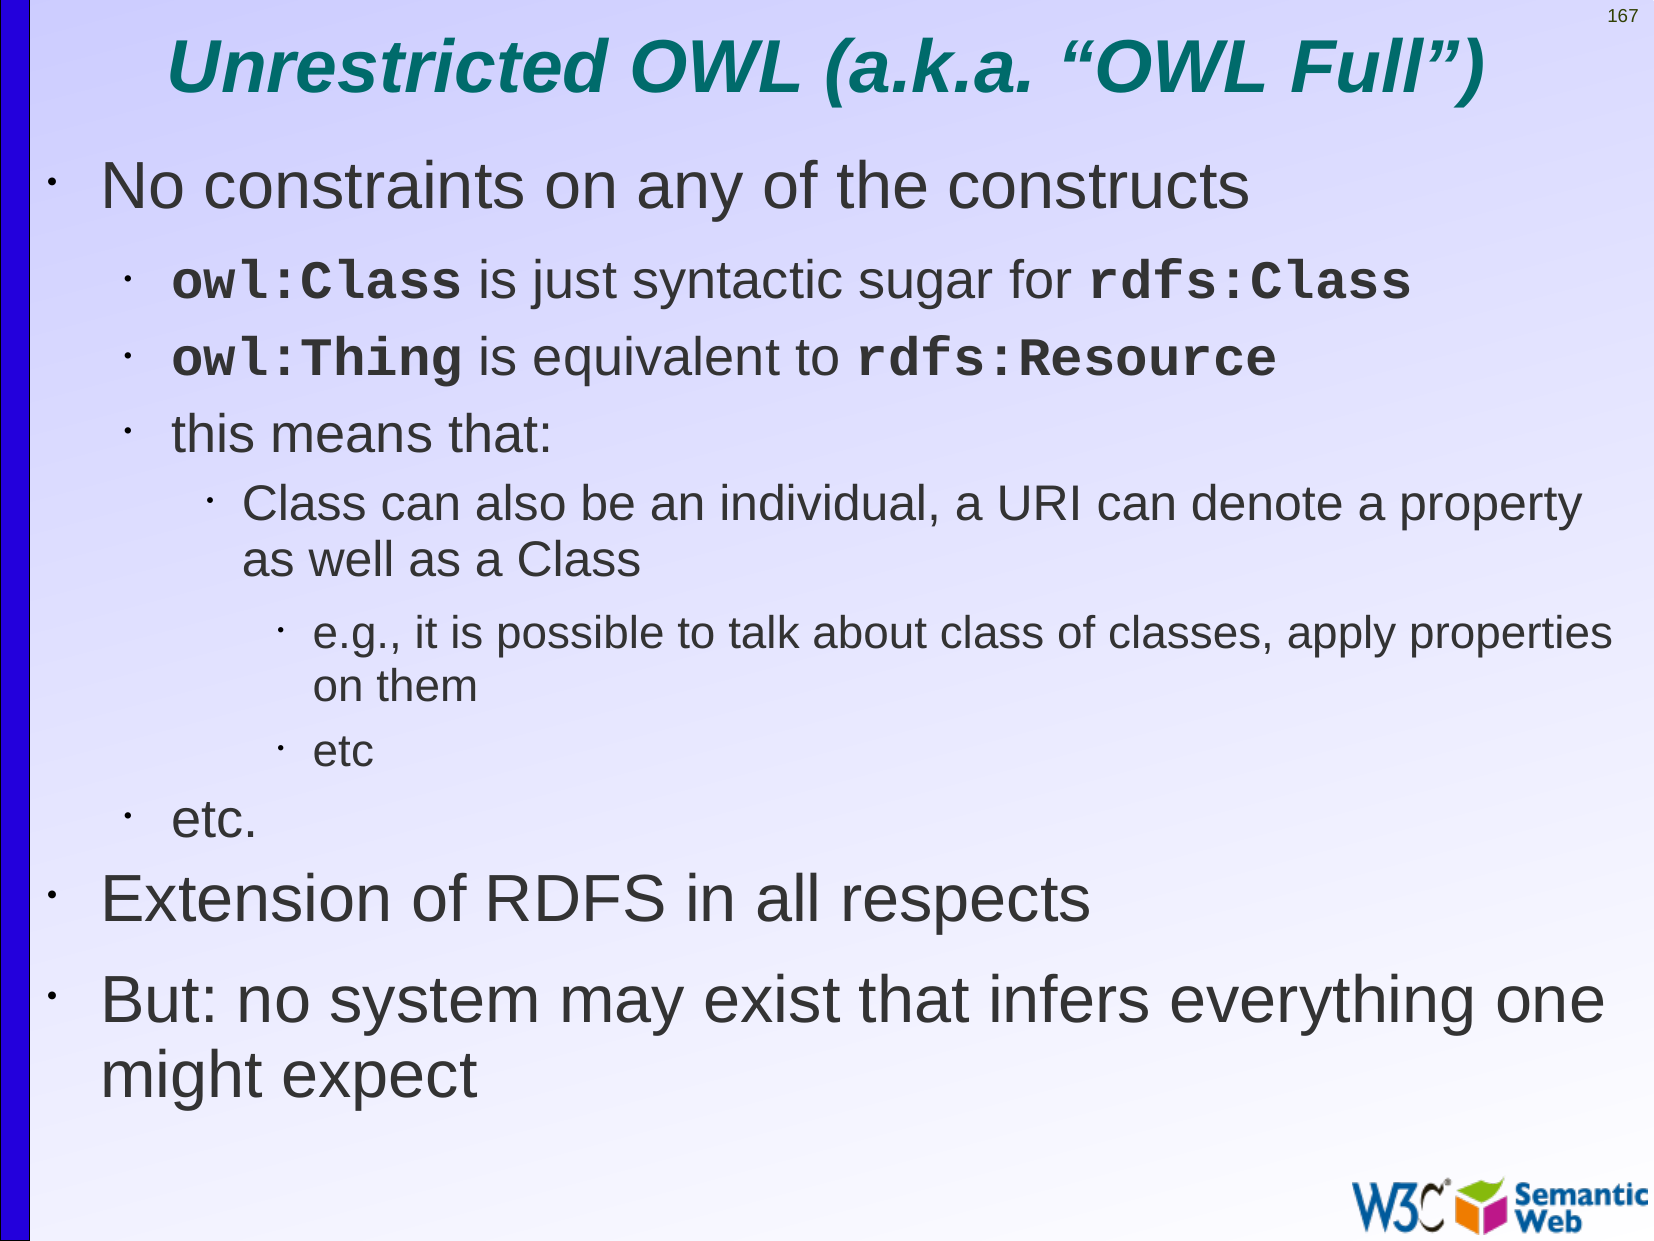

# Unrestricted OWL (a.k.a. “OWL Full”)
No constraints on any of the constructs
owl:Class is just syntactic sugar for rdfs:Class
owl:Thing is equivalent to rdfs:Resource
this means that:
Class can also be an individual, a URI can denote a property as well as a Class
e.g., it is possible to talk about class of classes, apply properties on them
etc
etc.
Extension of RDFS in all respects
But: no system may exist that infers everything one might expect